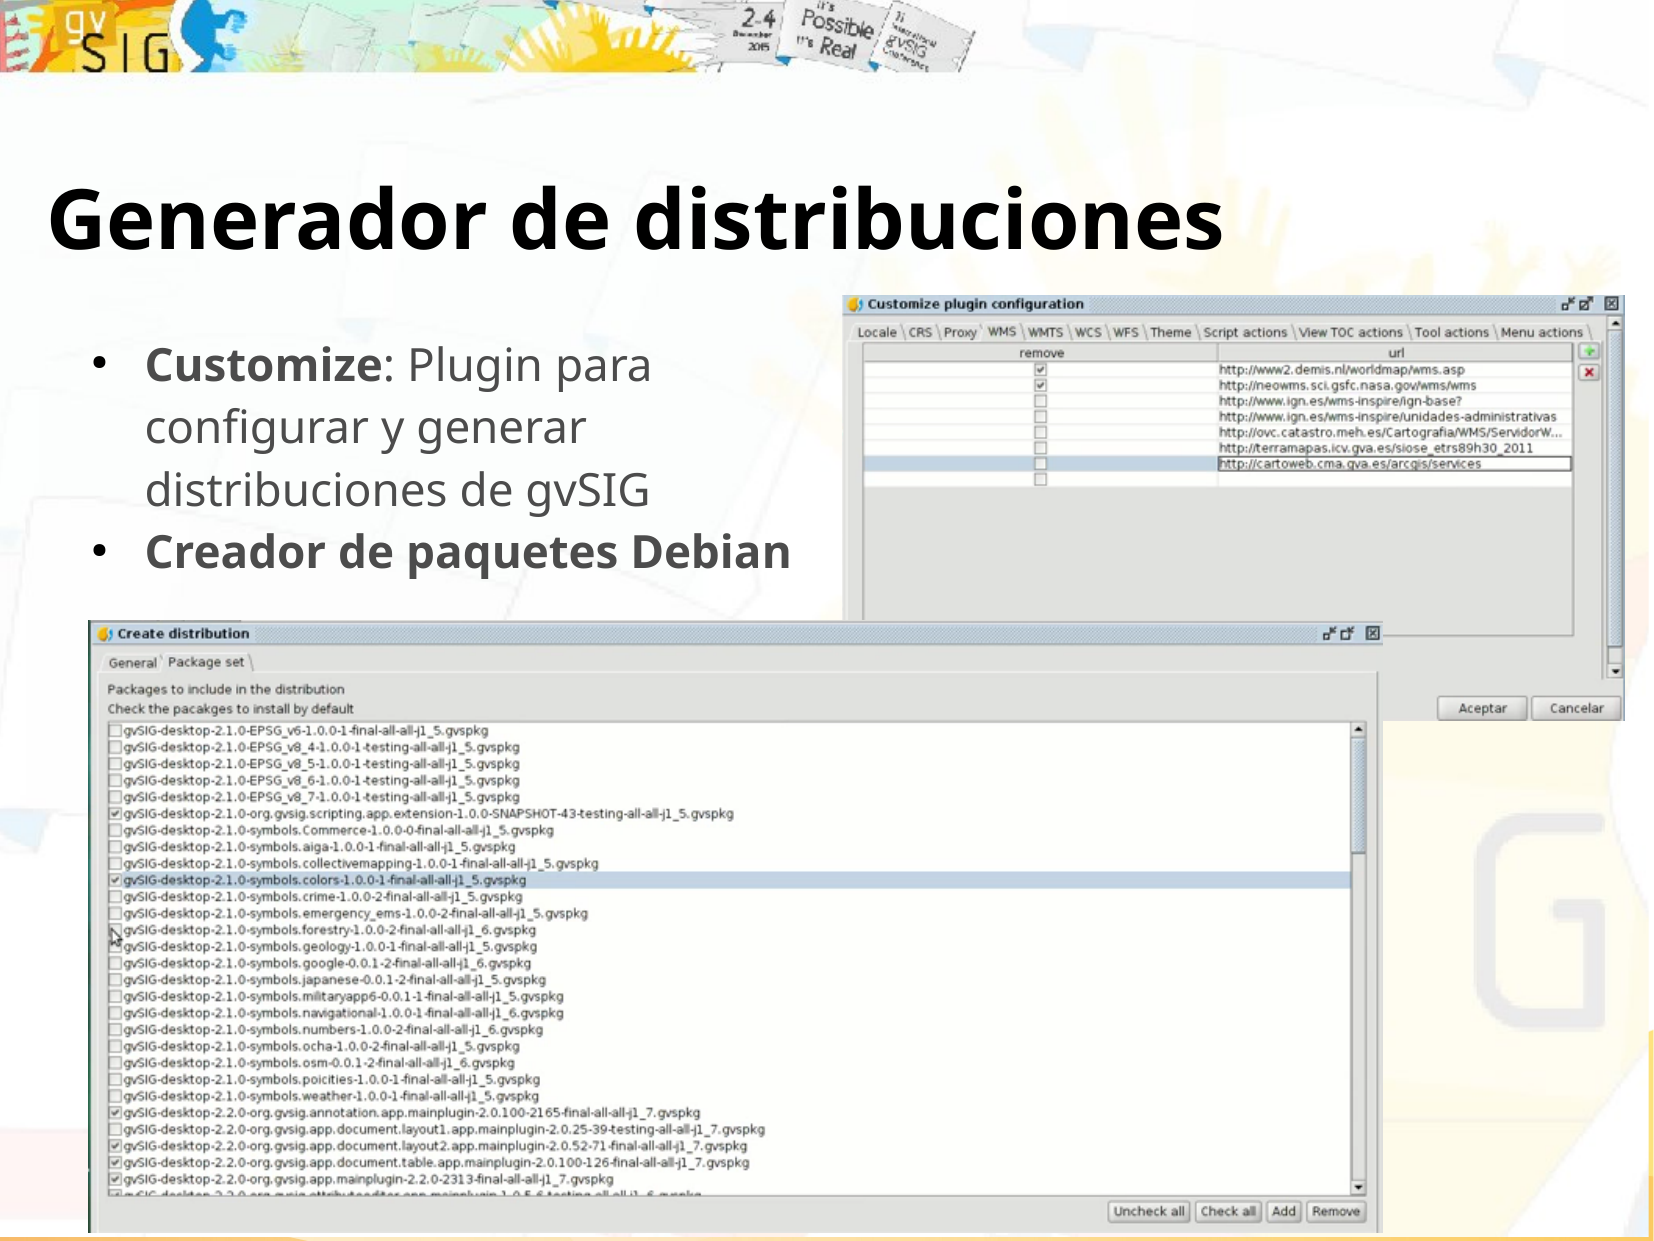

# Generador de distribuciones
Customize: Plugin para configurar y generar distribuciones de gvSIG
Creador de paquetes Debian